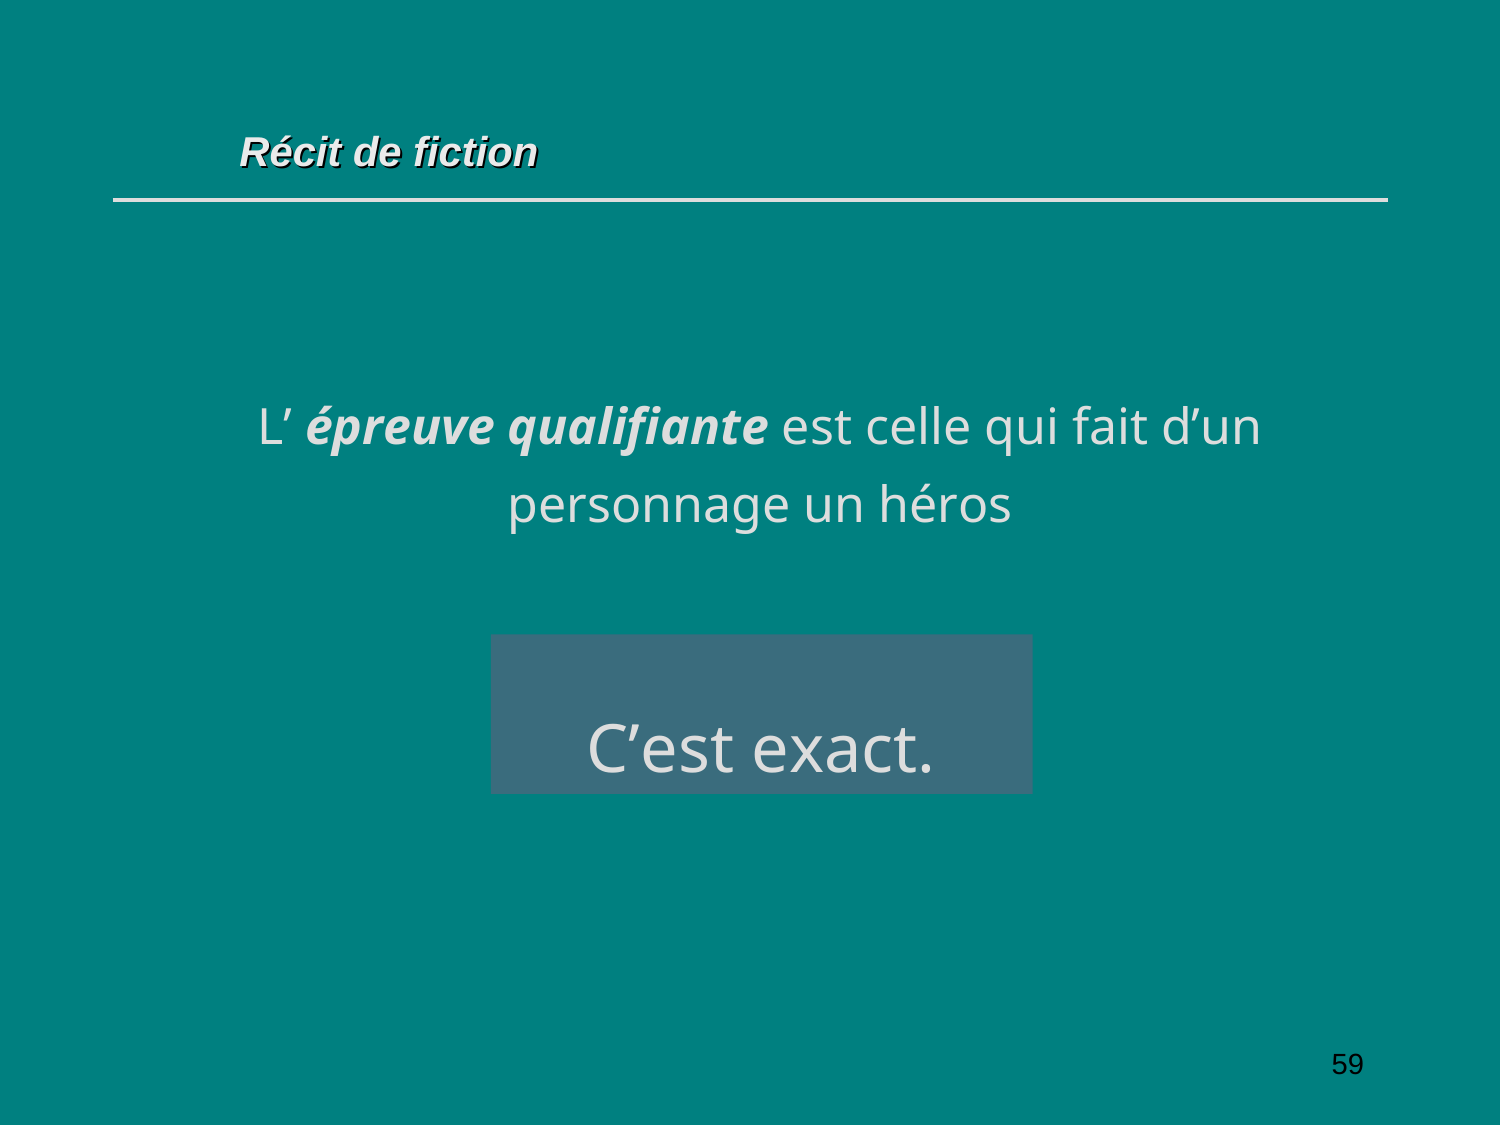

Récit de fiction
L’ épreuve qualifiante est celle qui fait d’un personnage un héros
Vrai / Faux ?
C’est exact.
59